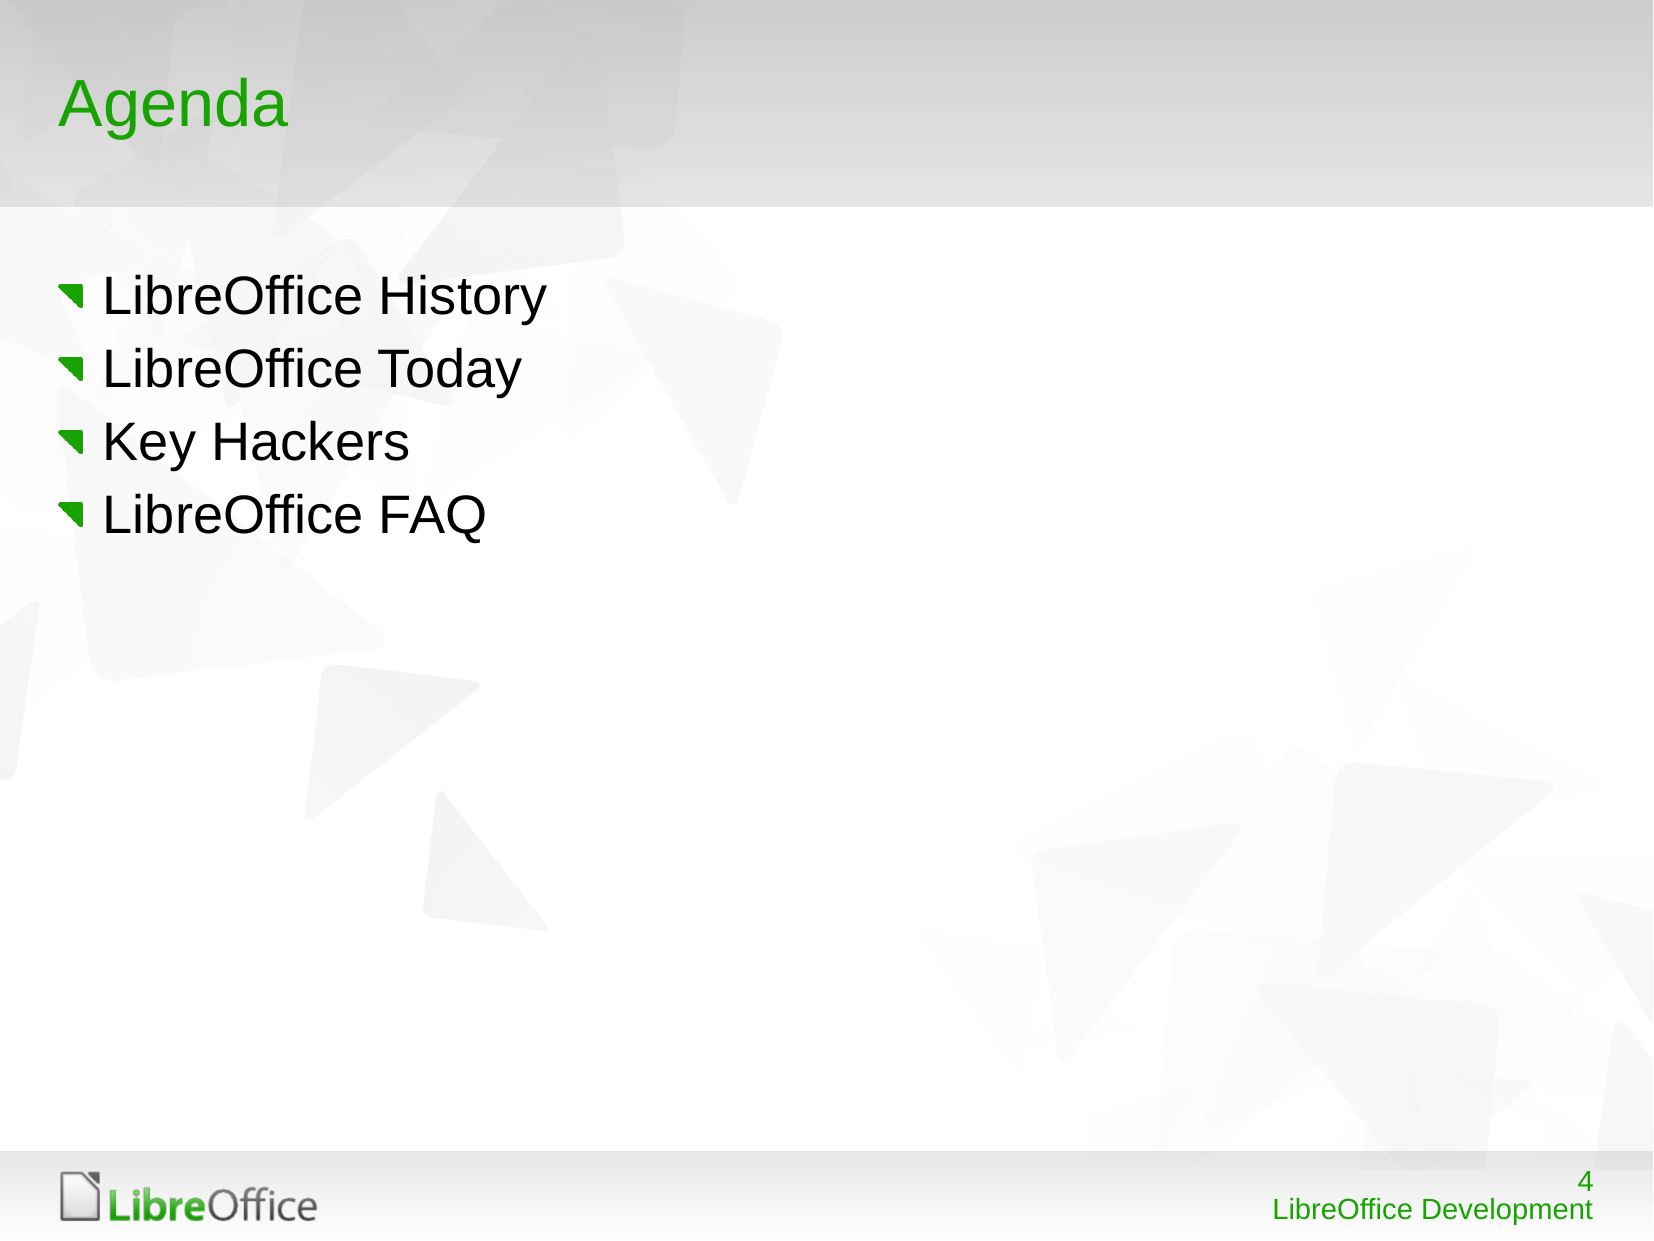

# Agenda
LibreOffice History
LibreOffice Today
Key Hackers
LibreOffice FAQ
4
LibreOffice Development